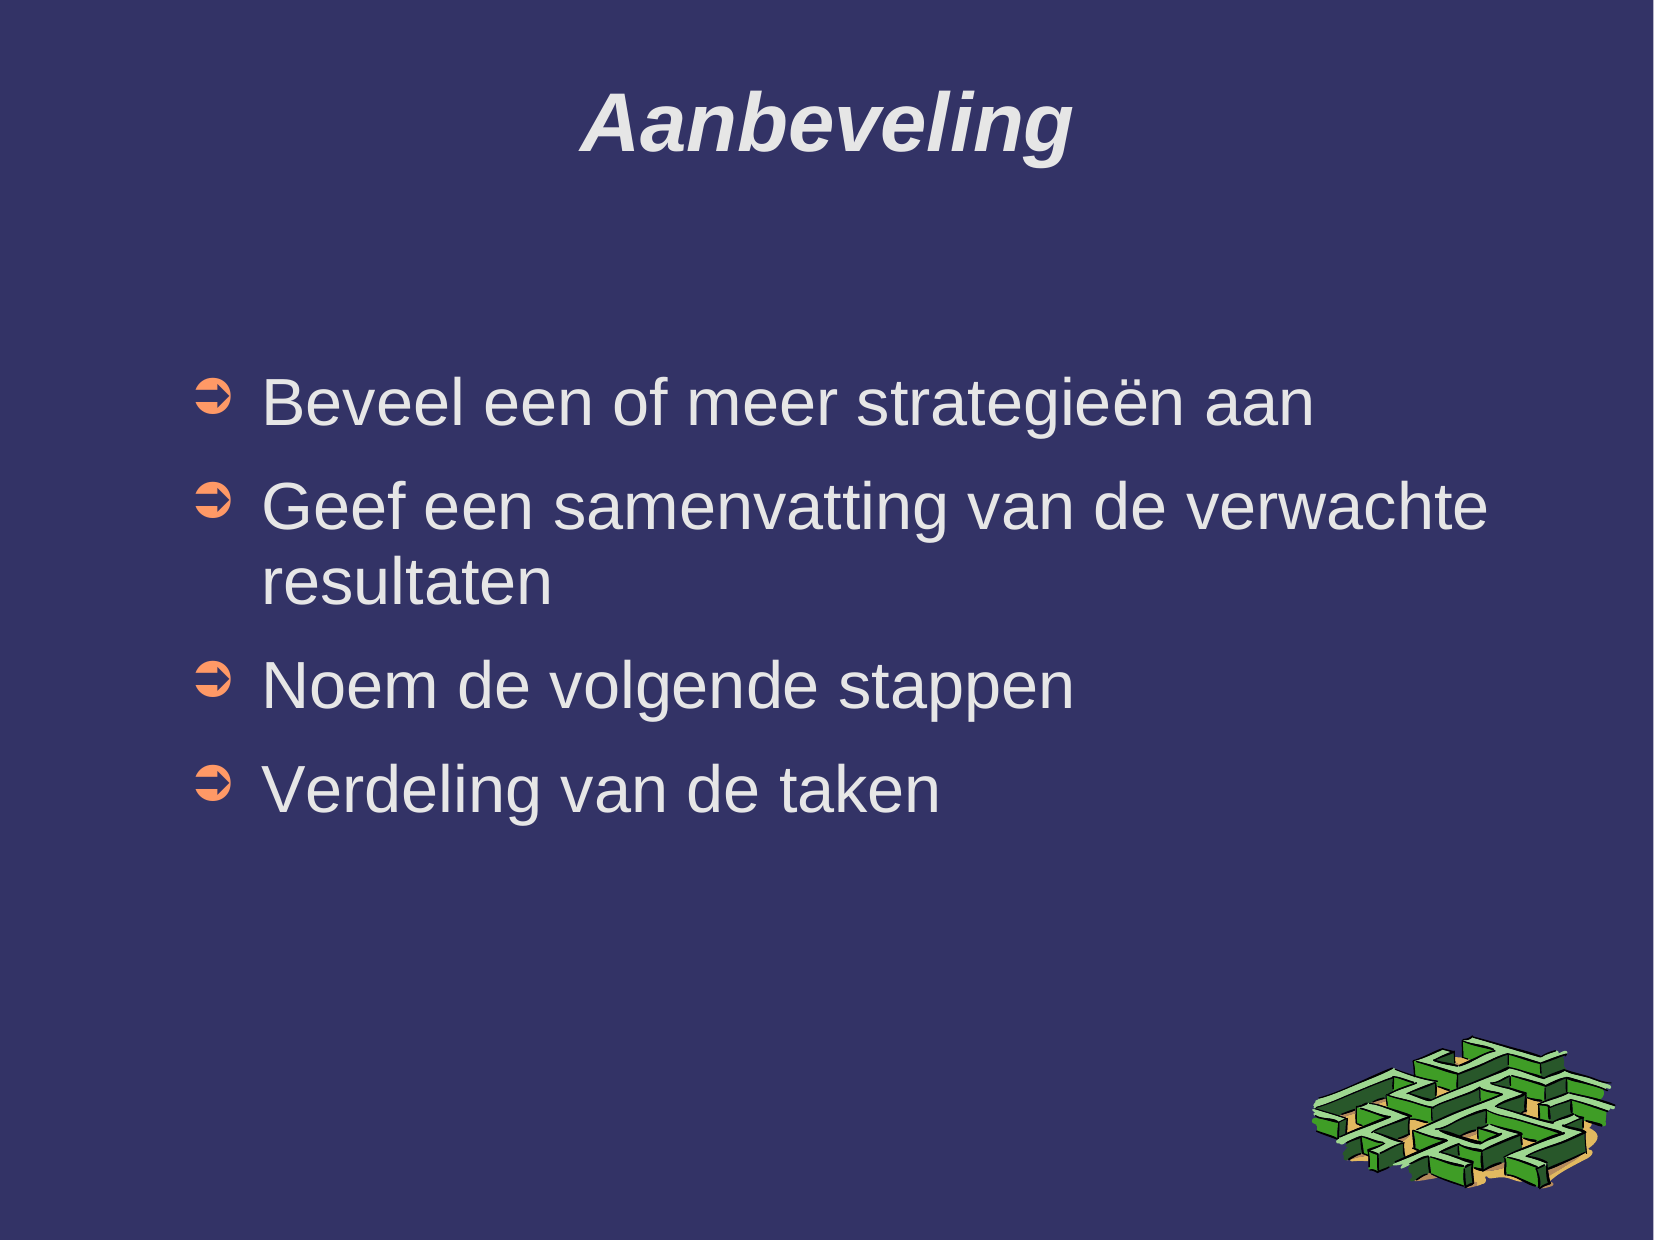

# Aanbeveling
Beveel een of meer strategieën aan
Geef een samenvatting van de verwachte resultaten
Noem de volgende stappen
Verdeling van de taken